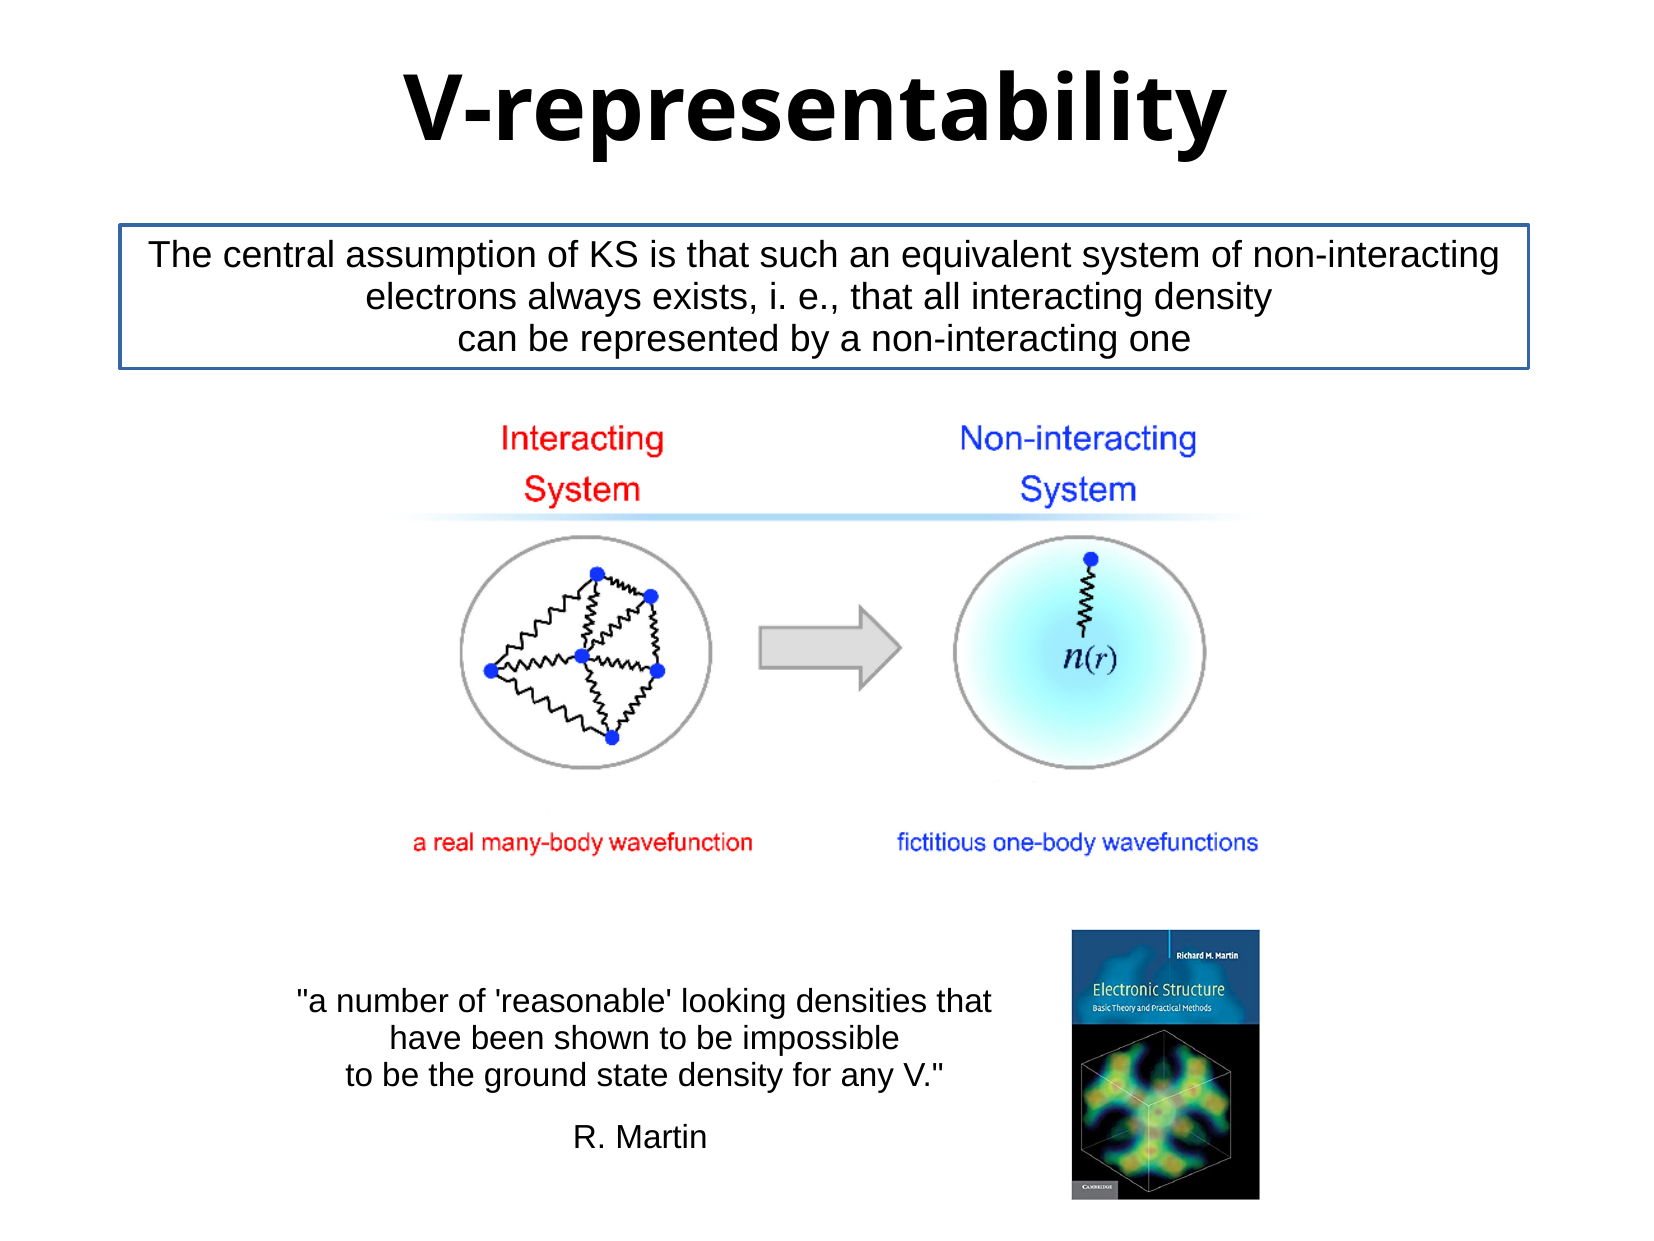

# V-representability
The central assumption of KS is that such an equivalent system of non-interacting electrons always exists, i. e., that all interacting density
can be represented by a non-interacting one
"a number of 'reasonable' looking densities that
 have been shown to be impossible
to be the ground state density for any V."
R. Martin